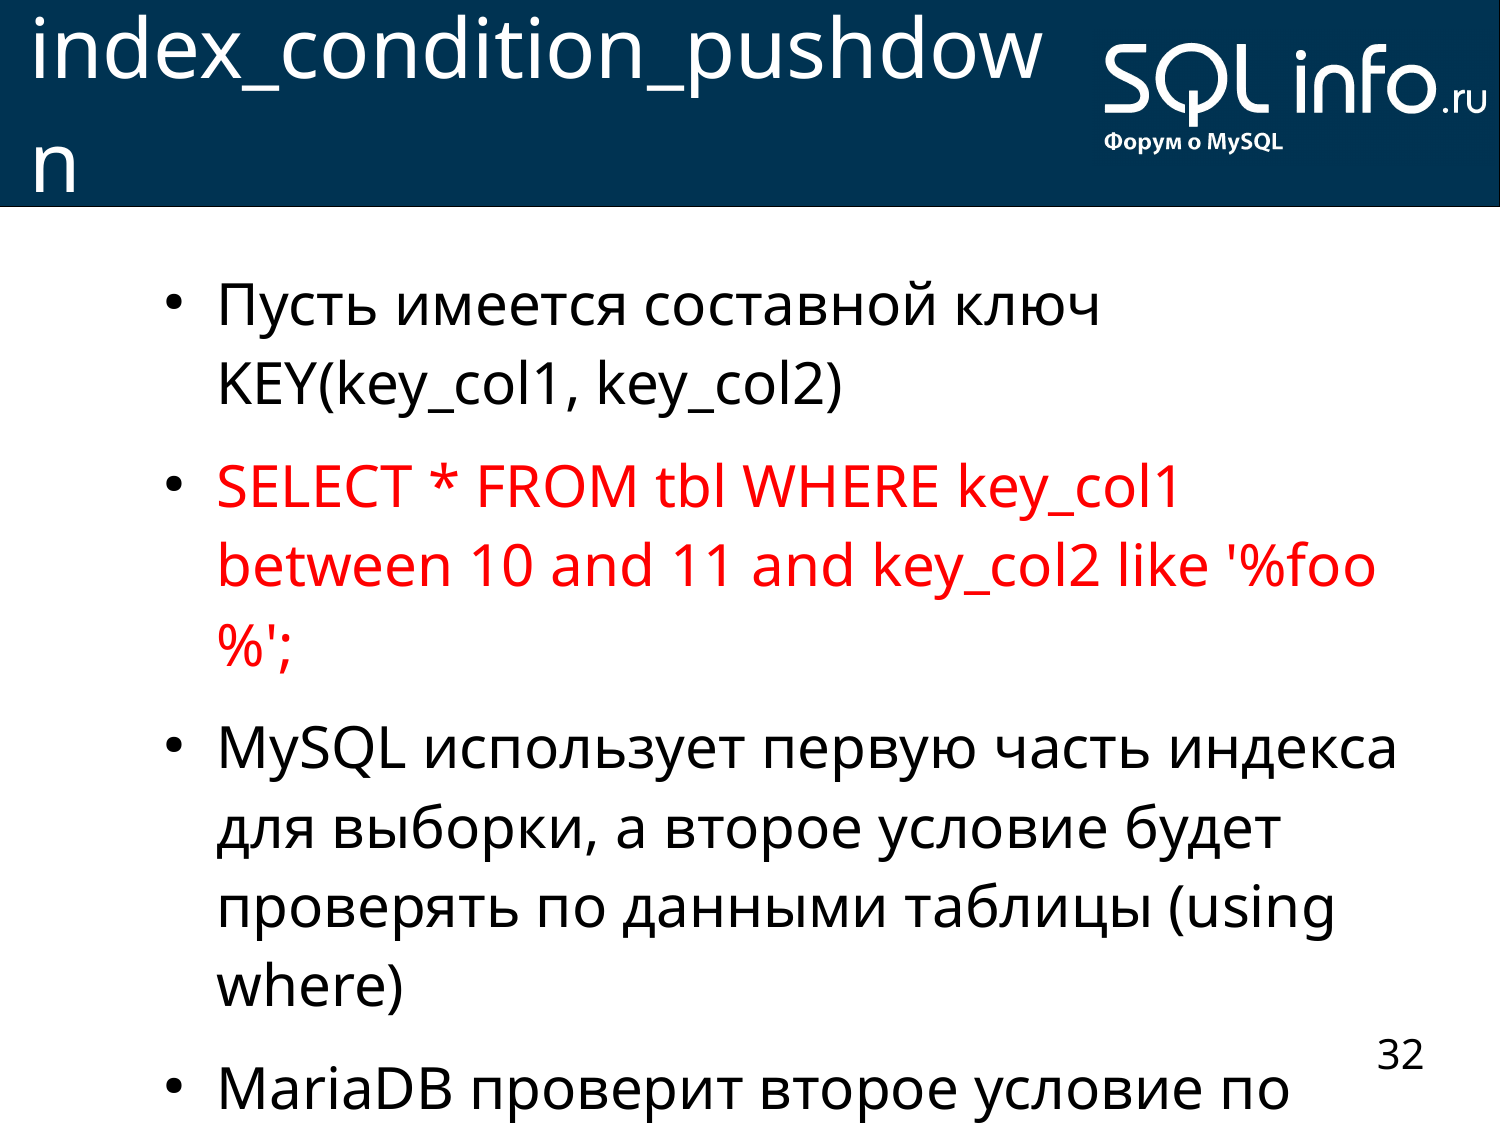

# index_condition_pushdown
Пусть имеется составной ключ KEY(key_col1, key_col2)
SELECT * FROM tbl WHERE key_col1 between 10 and 11 and key_col2 like '%foo%';
MySQL использует первую часть индекса для выборки, а второе условие будет проверять по данными таблицы (using where)
MariaDB проверит второе условие по информации из индекса (using index condition)
32